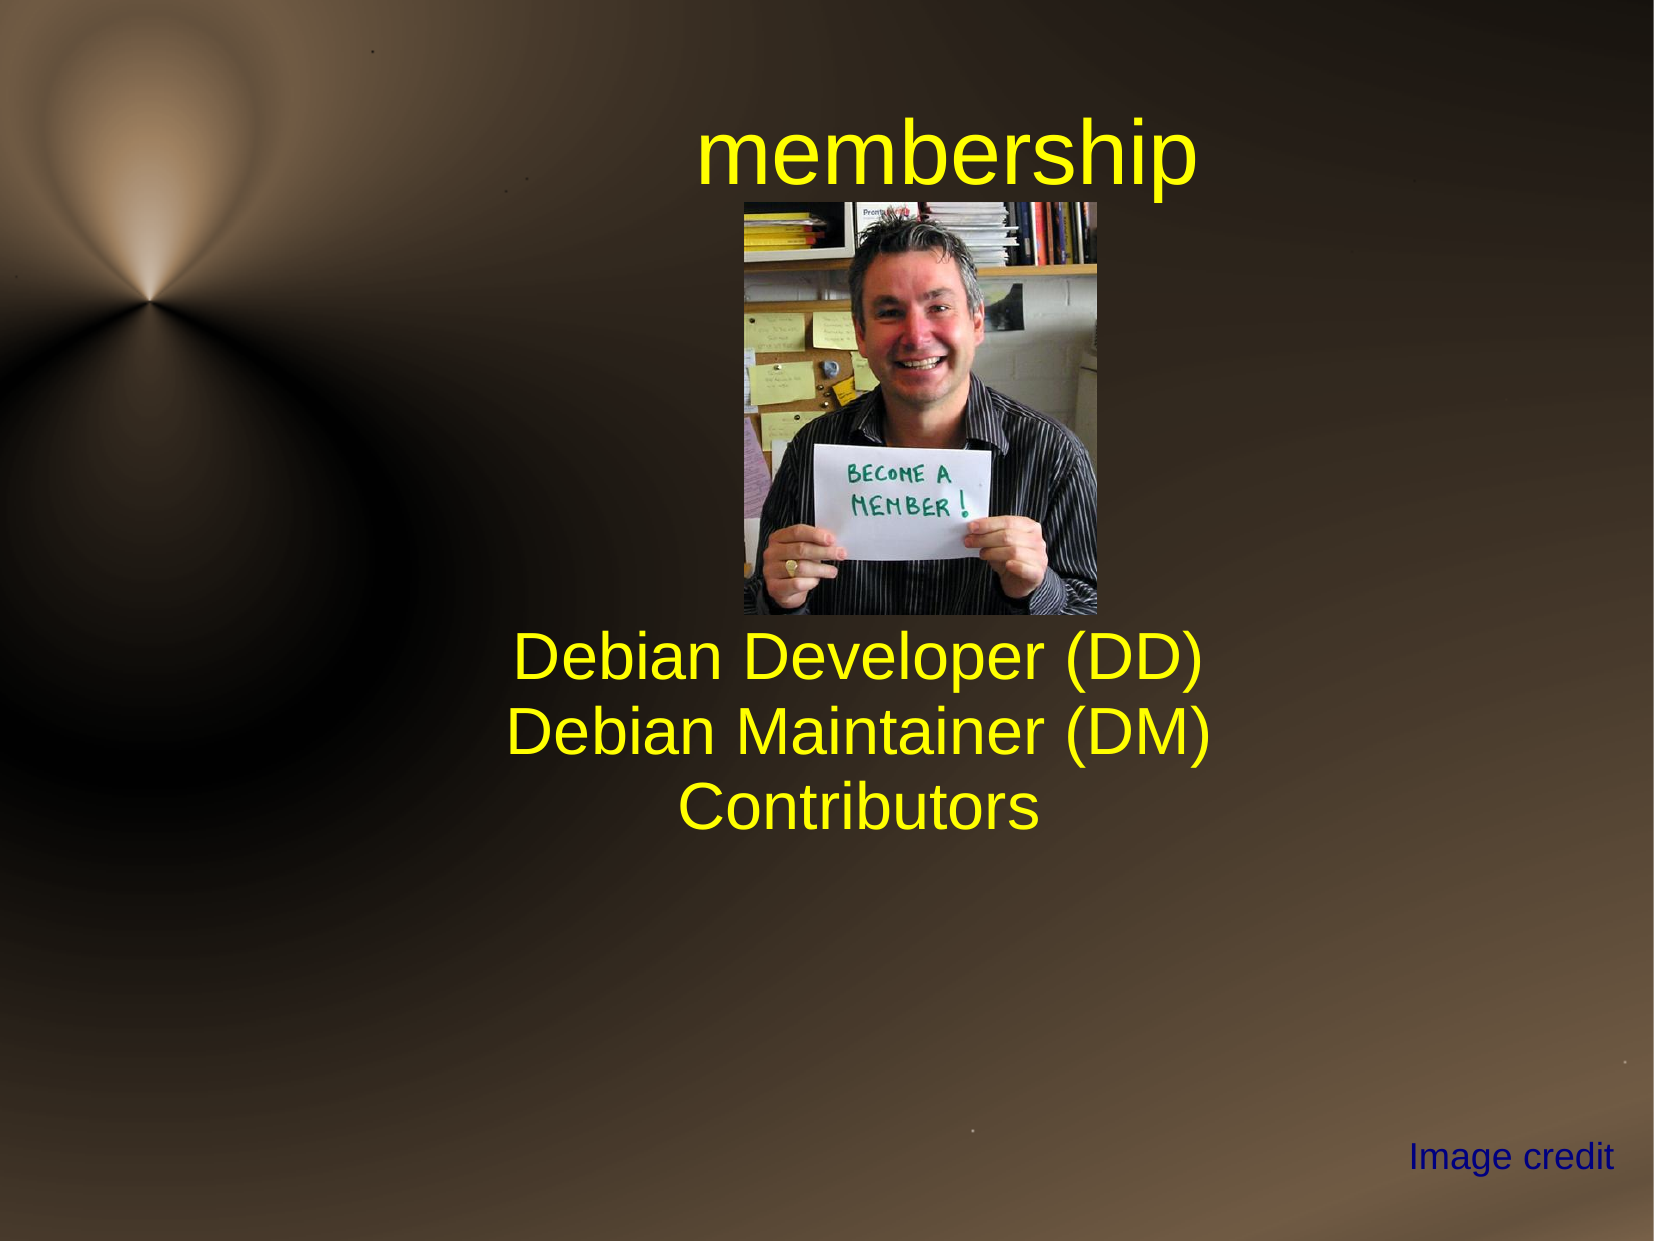

# membership
Debian Developer (DD)
Debian Maintainer (DM)
Contributors
Image credit